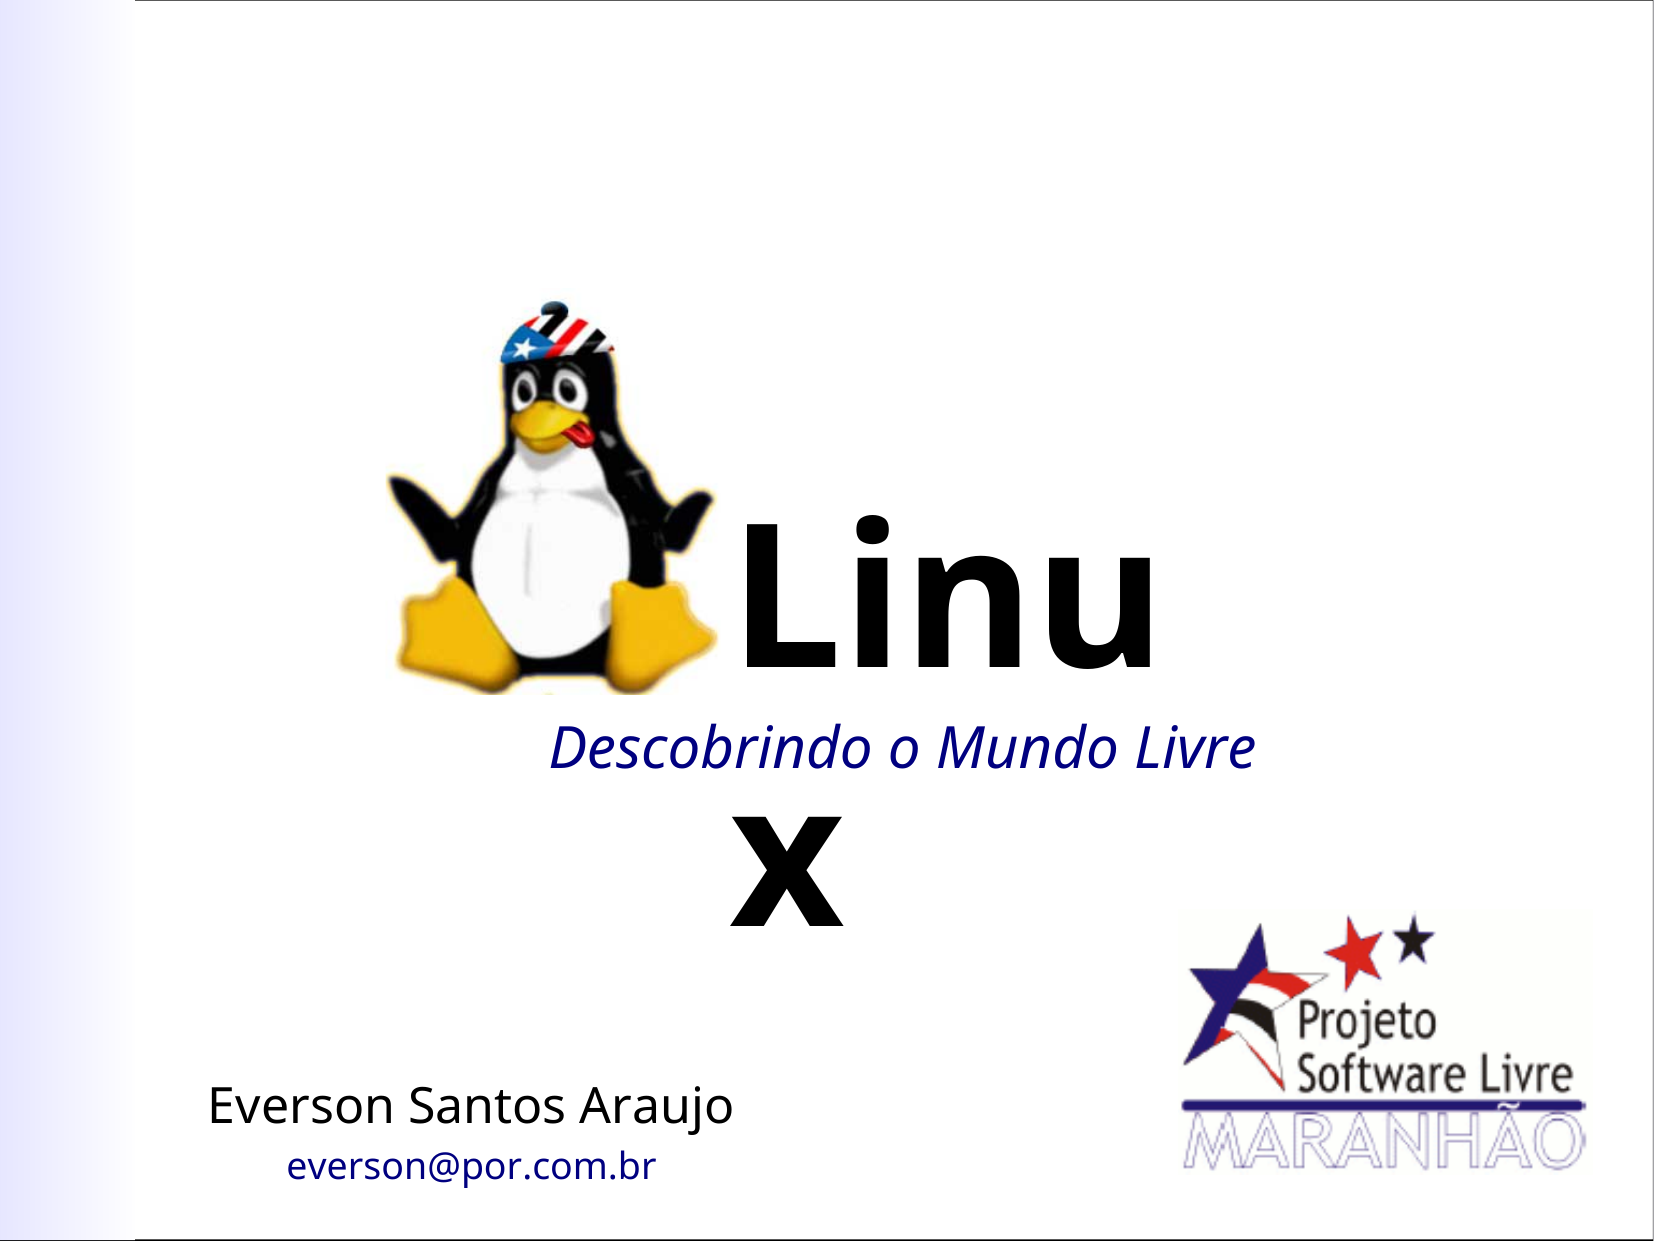

Linux
Descobrindo o Mundo Livre
Everson Santos Araujo
everson@por.com.br